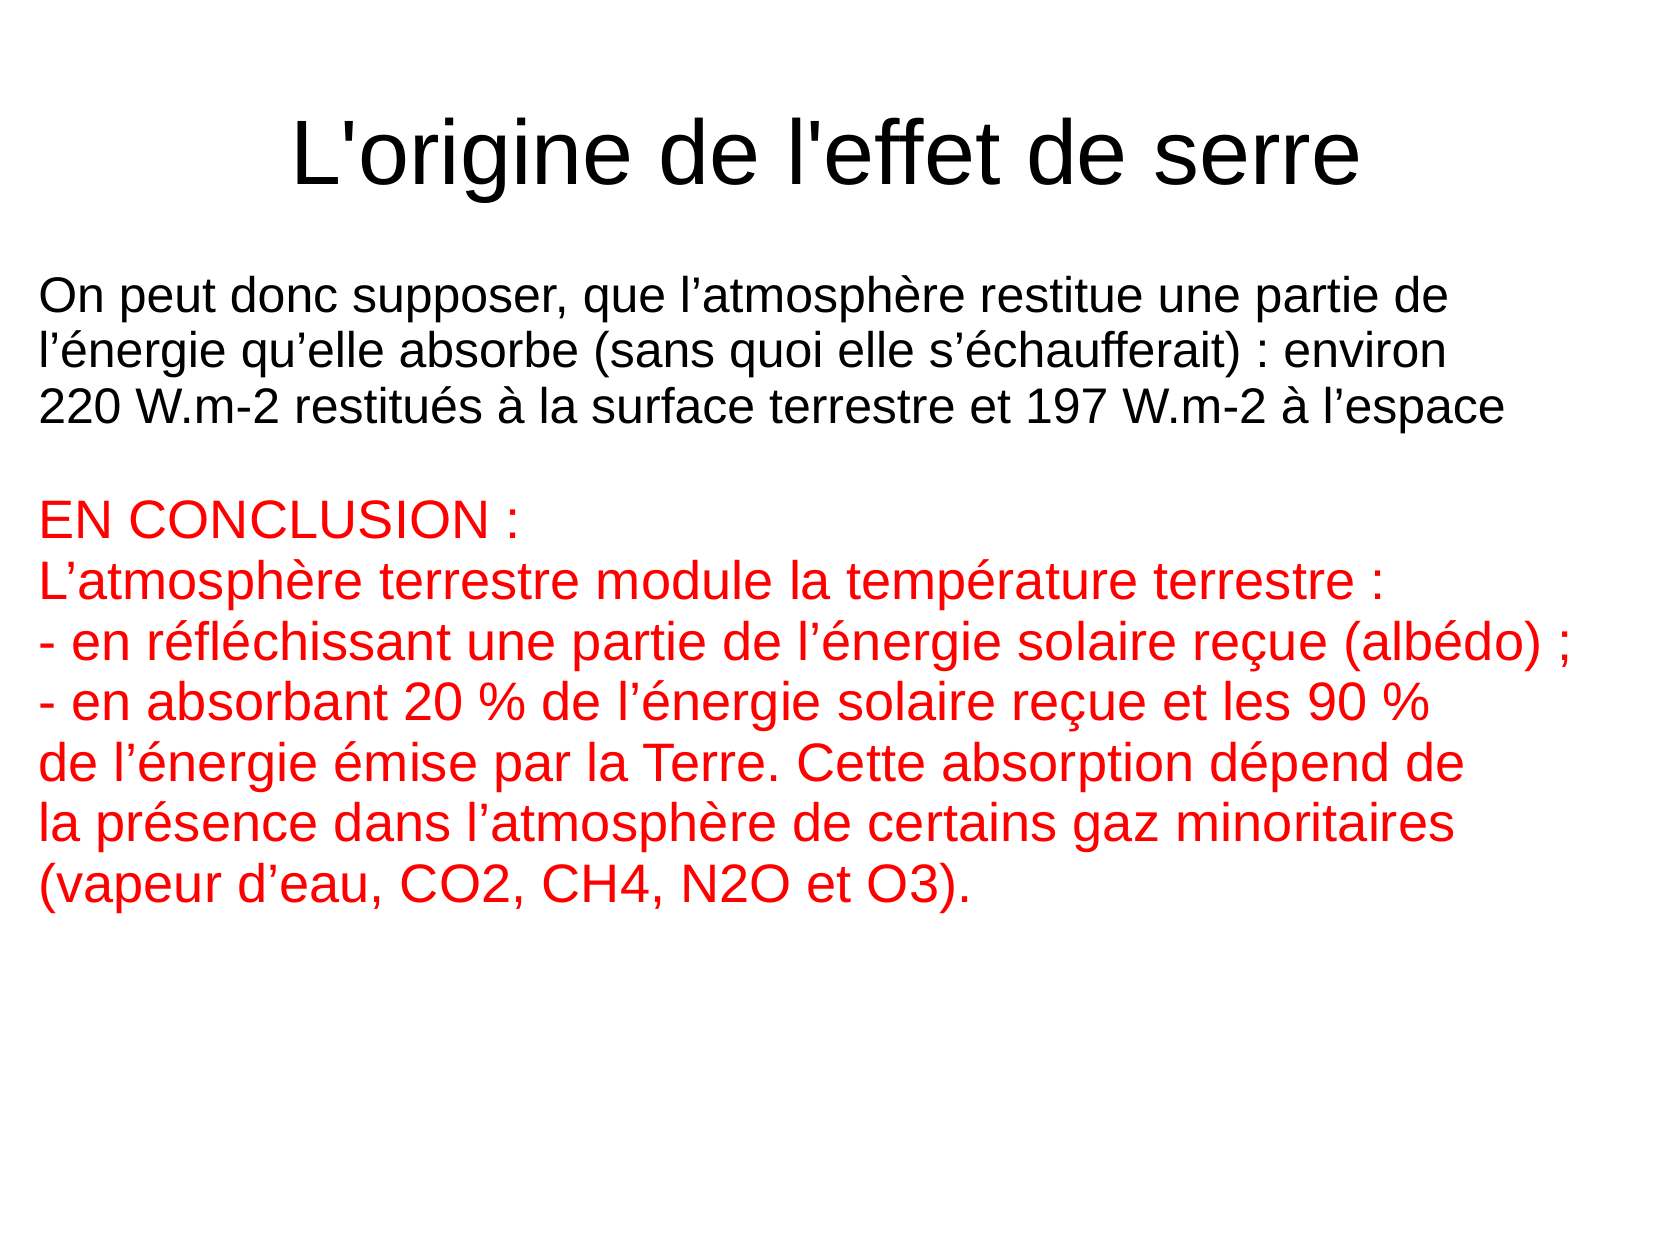

# L'origine de l'effet de serre
On peut donc supposer, que l’atmosphère restitue une partie de
l’énergie qu’elle absorbe (sans quoi elle s’échaufferait) : environ
220 W.m-2 restitués à la surface terrestre et 197 W.m-2 à l’espace
EN CONCLUSION :
L’atmosphère terrestre module la température terrestre :
- en réfléchissant une partie de l’énergie solaire reçue (albédo) ;
- en absorbant 20 % de l’énergie solaire reçue et les 90 %
de l’énergie émise par la Terre. Cette absorption dépend de
la présence dans l’atmosphère de certains gaz minoritaires
(vapeur d’eau, CO2, CH4, N2O et O3).